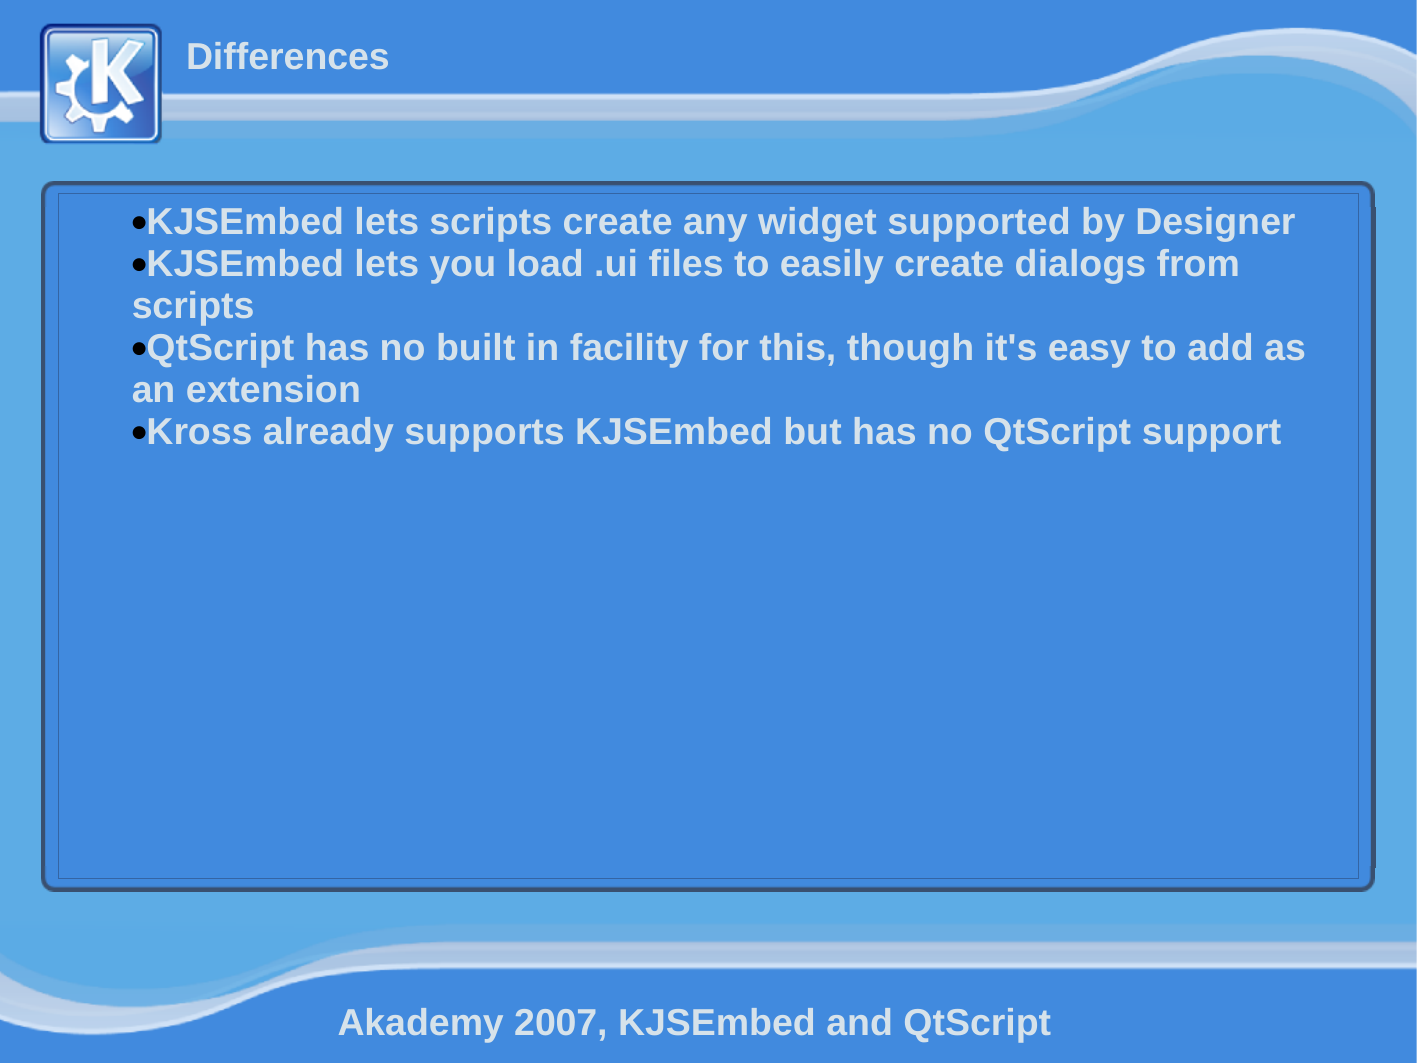

Differences
KJSEmbed lets scripts create any widget supported by Designer
KJSEmbed lets you load .ui files to easily create dialogs from scripts
QtScript has no built in facility for this, though it's easy to add as an extension
Kross already supports KJSEmbed but has no QtScript support